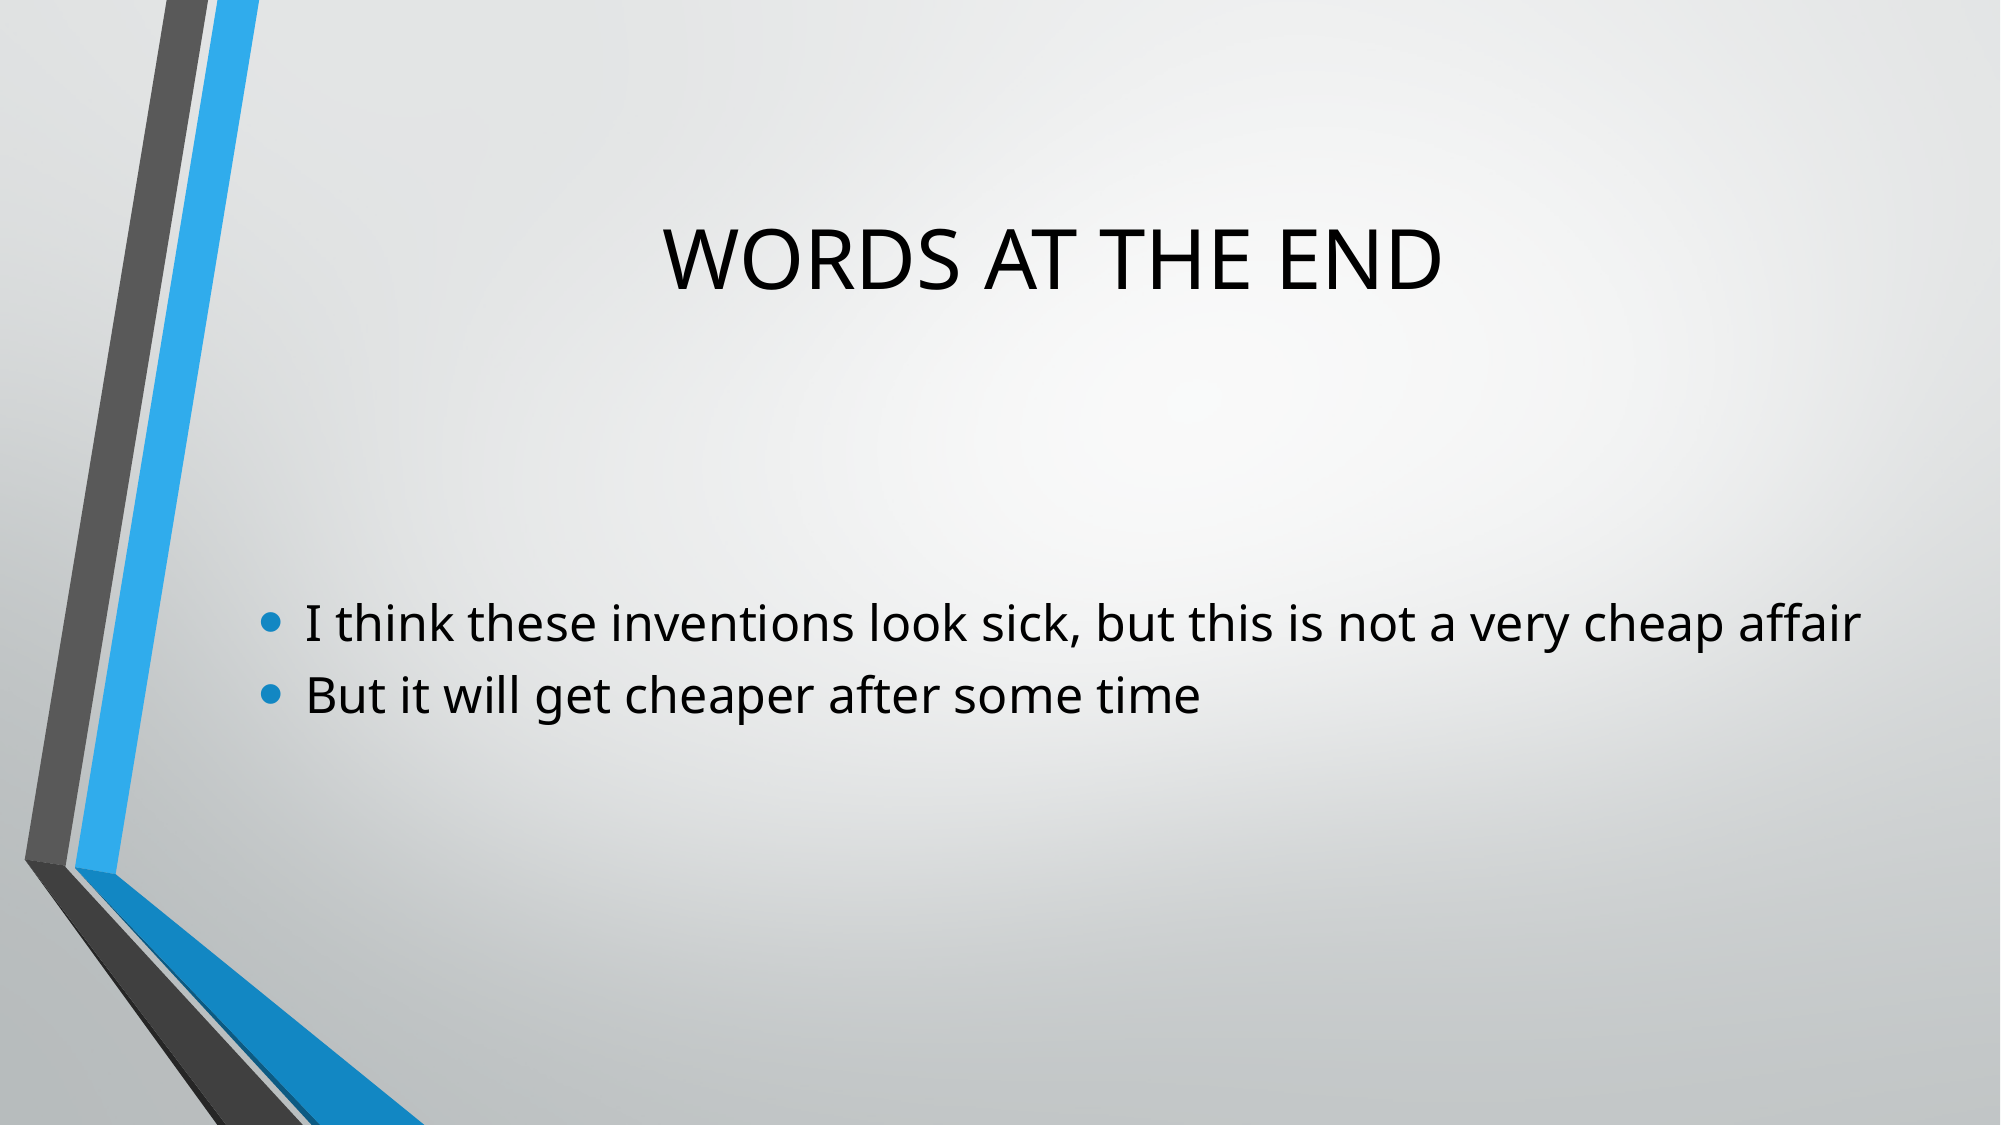

# WORDS AT THE END
I think these inventions look sick, but this is not a very cheap affair
But it will get cheaper after some time